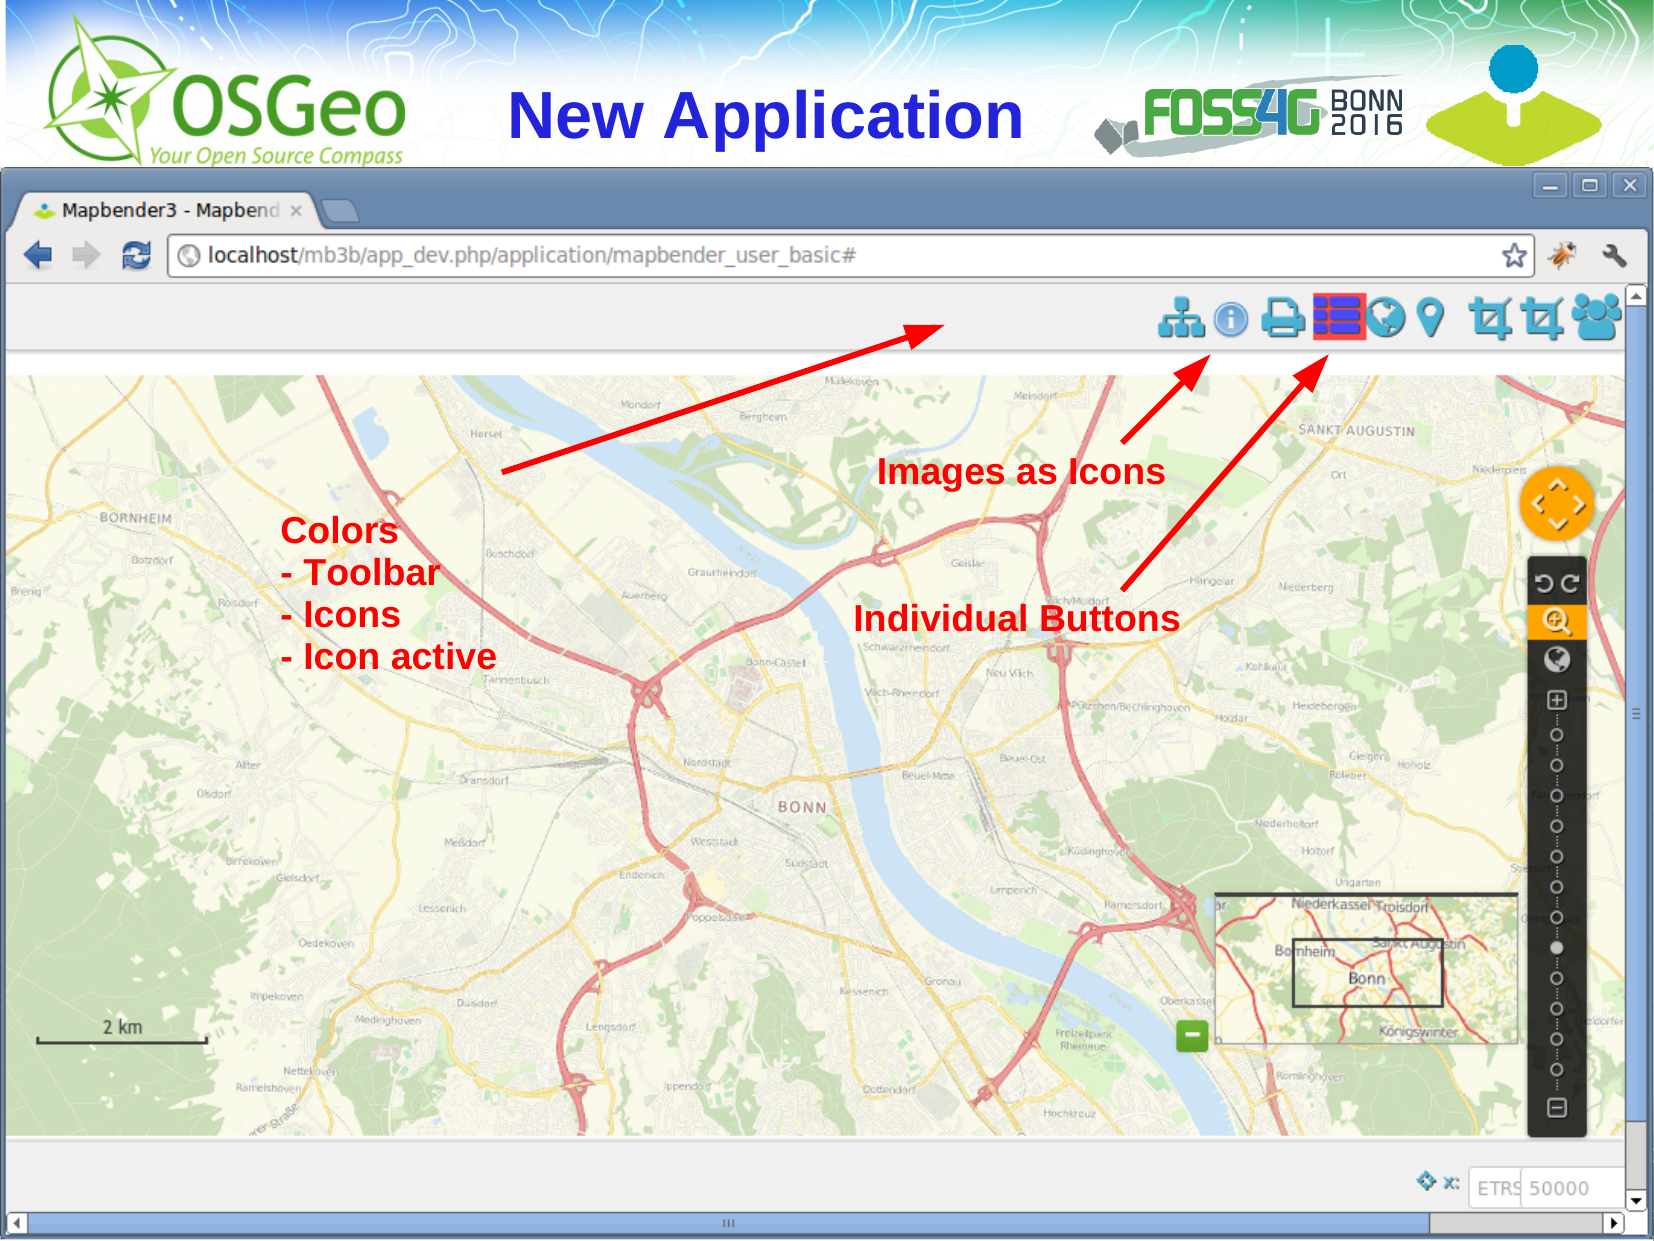

# New Application
Images as Icons
Colors
- Toolbar
- Icons
- Icon active
Individual Buttons